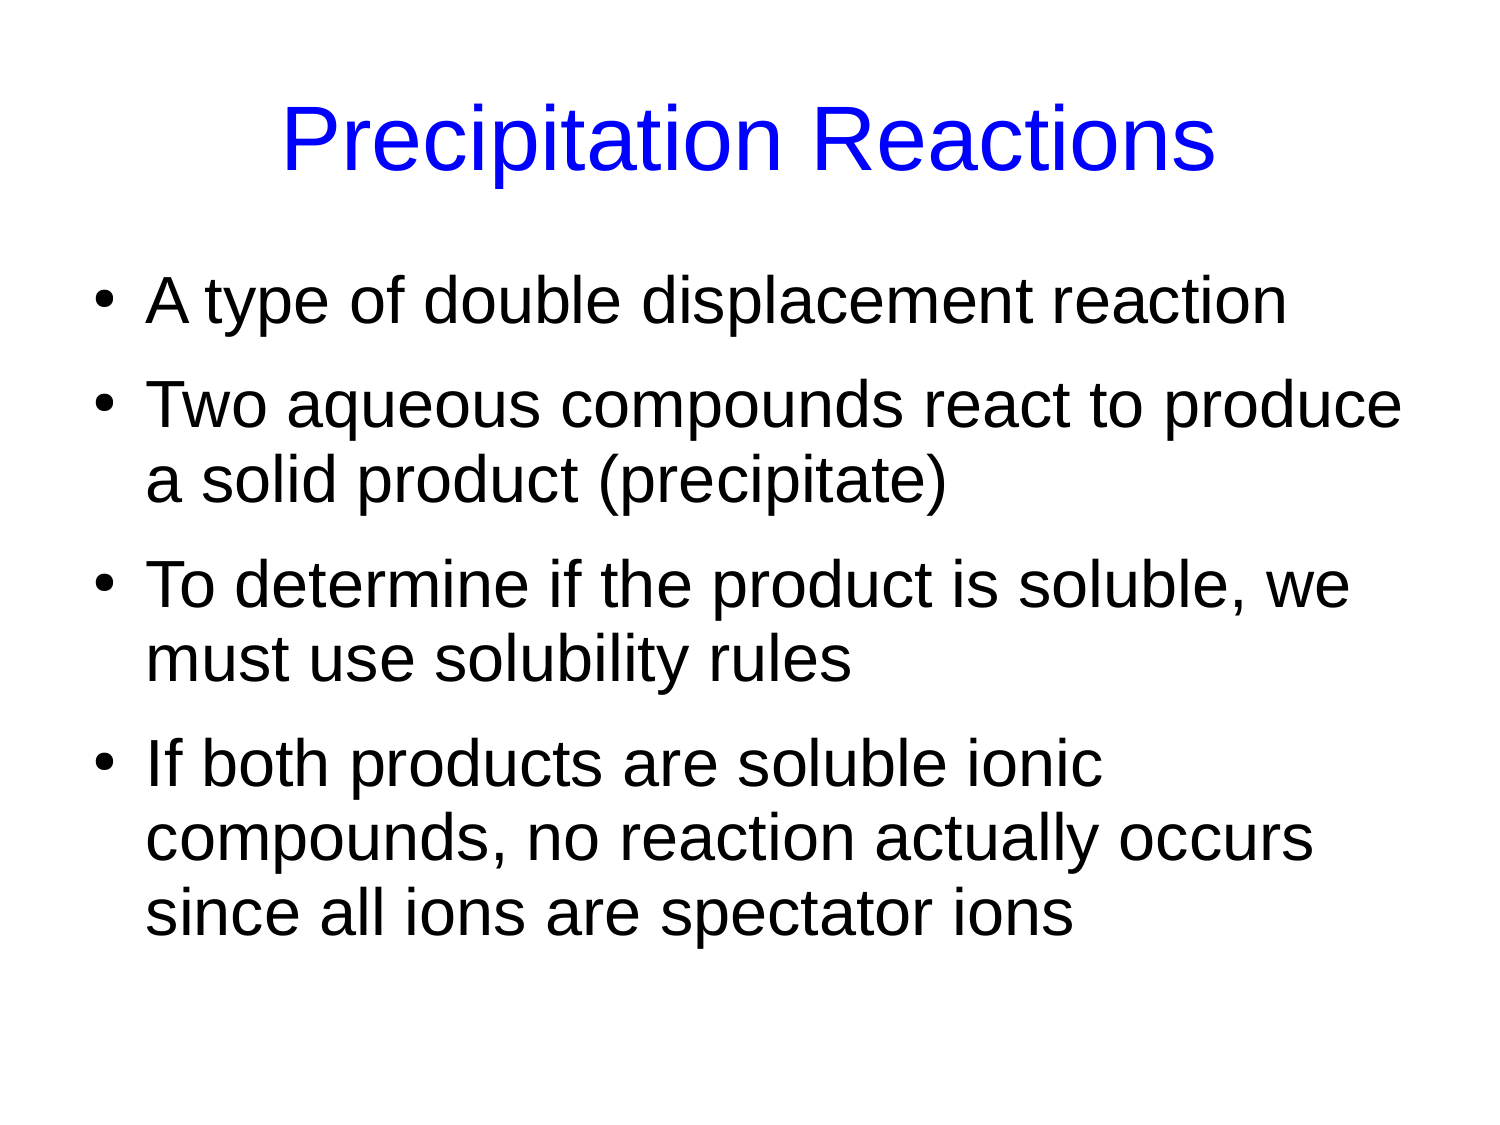

# Precipitation Reactions
A type of double displacement reaction
Two aqueous compounds react to produce a solid product (precipitate)
To determine if the product is soluble, we must use solubility rules
If both products are soluble ionic compounds, no reaction actually occurs since all ions are spectator ions